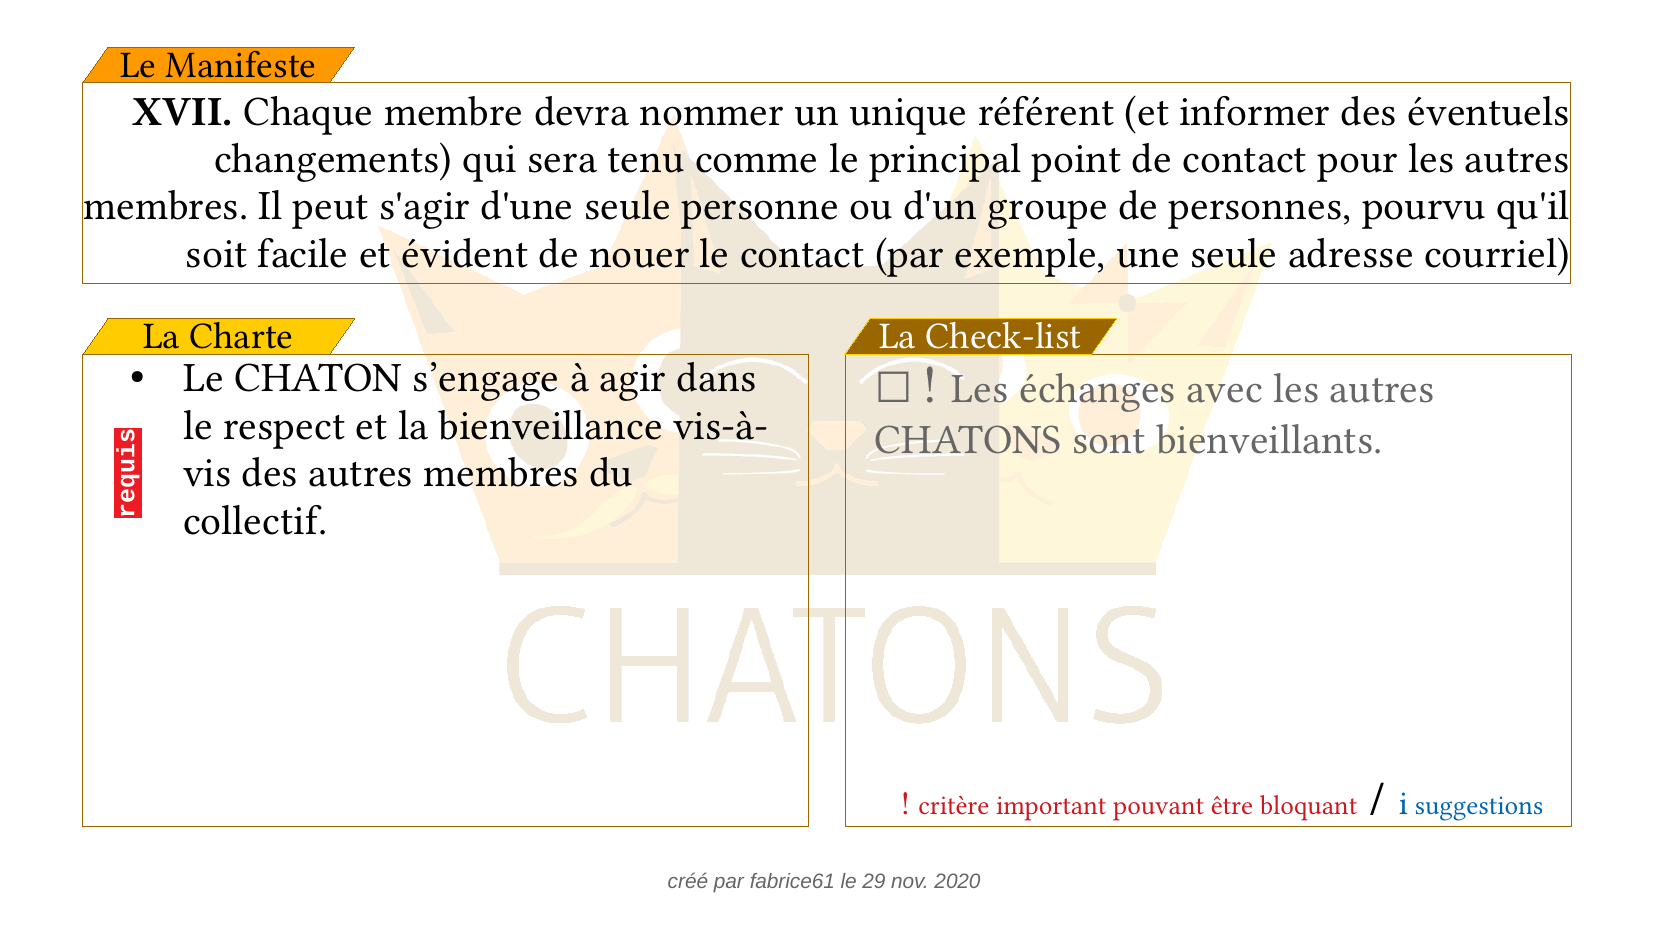

Le Manifeste
# XVII. Chaque membre devra nommer un unique référent (et informer des éventuels changements) qui sera tenu comme le principal point de contact pour les autres membres. Il peut s'agir d'une seule personne ou d'un groupe de personnes, pourvu qu'il soit facile et évident de nouer le contact (par exemple, une seule adresse courriel)
La Charte
La Check-list
Le CHATON s’engage à agir dans le respect et la bienveillance vis-à-vis des autres membres du collectif.
☐ ! Les échanges avec les autres CHATONS sont bienveillants.
requis